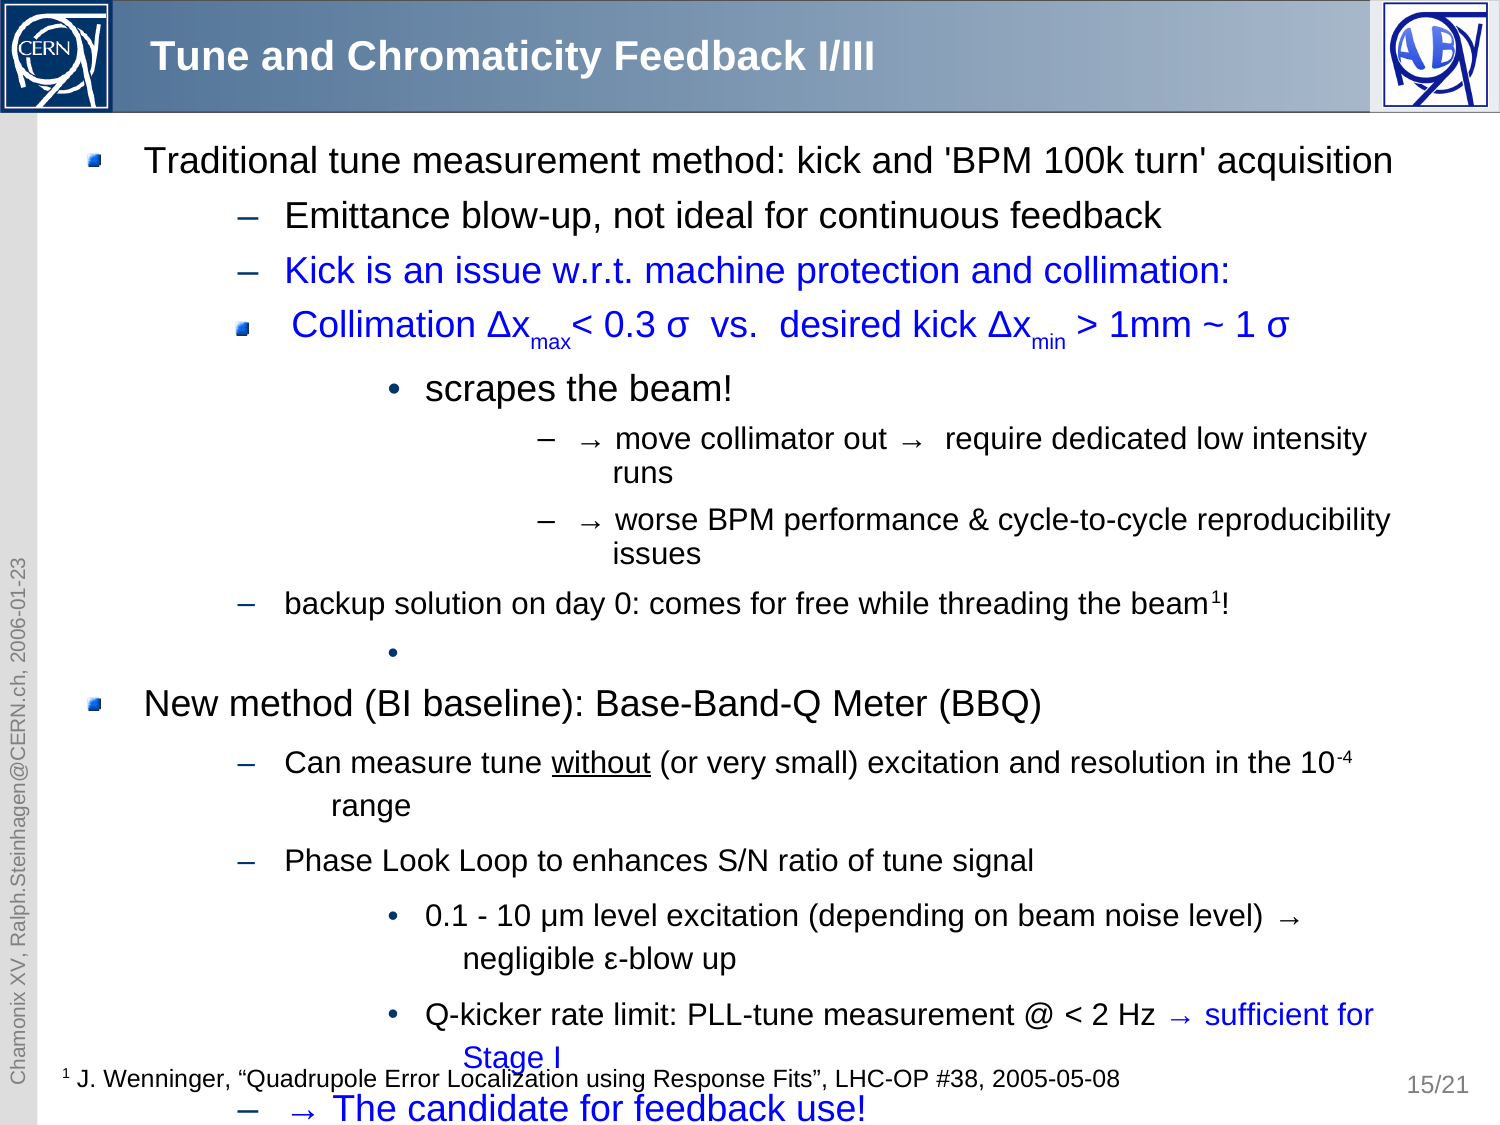

# Tune and Chromaticity Feedback I/III
Traditional tune measurement method: kick and 'BPM 100k turn' acquisition
Emittance blow-up, not ideal for continuous feedback
Kick is an issue w.r.t. machine protection and collimation:
Collimation Δxmax< 0.3 σ vs. desired kick Δxmin > 1mm ~ 1 σ
scrapes the beam!
→ move collimator out → require dedicated low intensity runs
→ worse BPM performance & cycle-to-cycle reproducibility issues
backup solution on day 0: comes for free while threading the beam1!
New method (BI baseline): Base-Band-Q Meter (BBQ)
Can measure tune without (or very small) excitation and resolution in the 10-4 range
Phase Look Loop to enhances S/N ratio of tune signal
0.1 - 10 μm level excitation (depending on beam noise level) → negligible ε-blow up
Q-kicker rate limit: PLL-tune measurement @ < 2 Hz → sufficient for Stage I
→ The candidate for feedback use!
1 J. Wenninger, “Quadrupole Error Localization using Response Fits”, LHC-OP #38, 2005-05-08